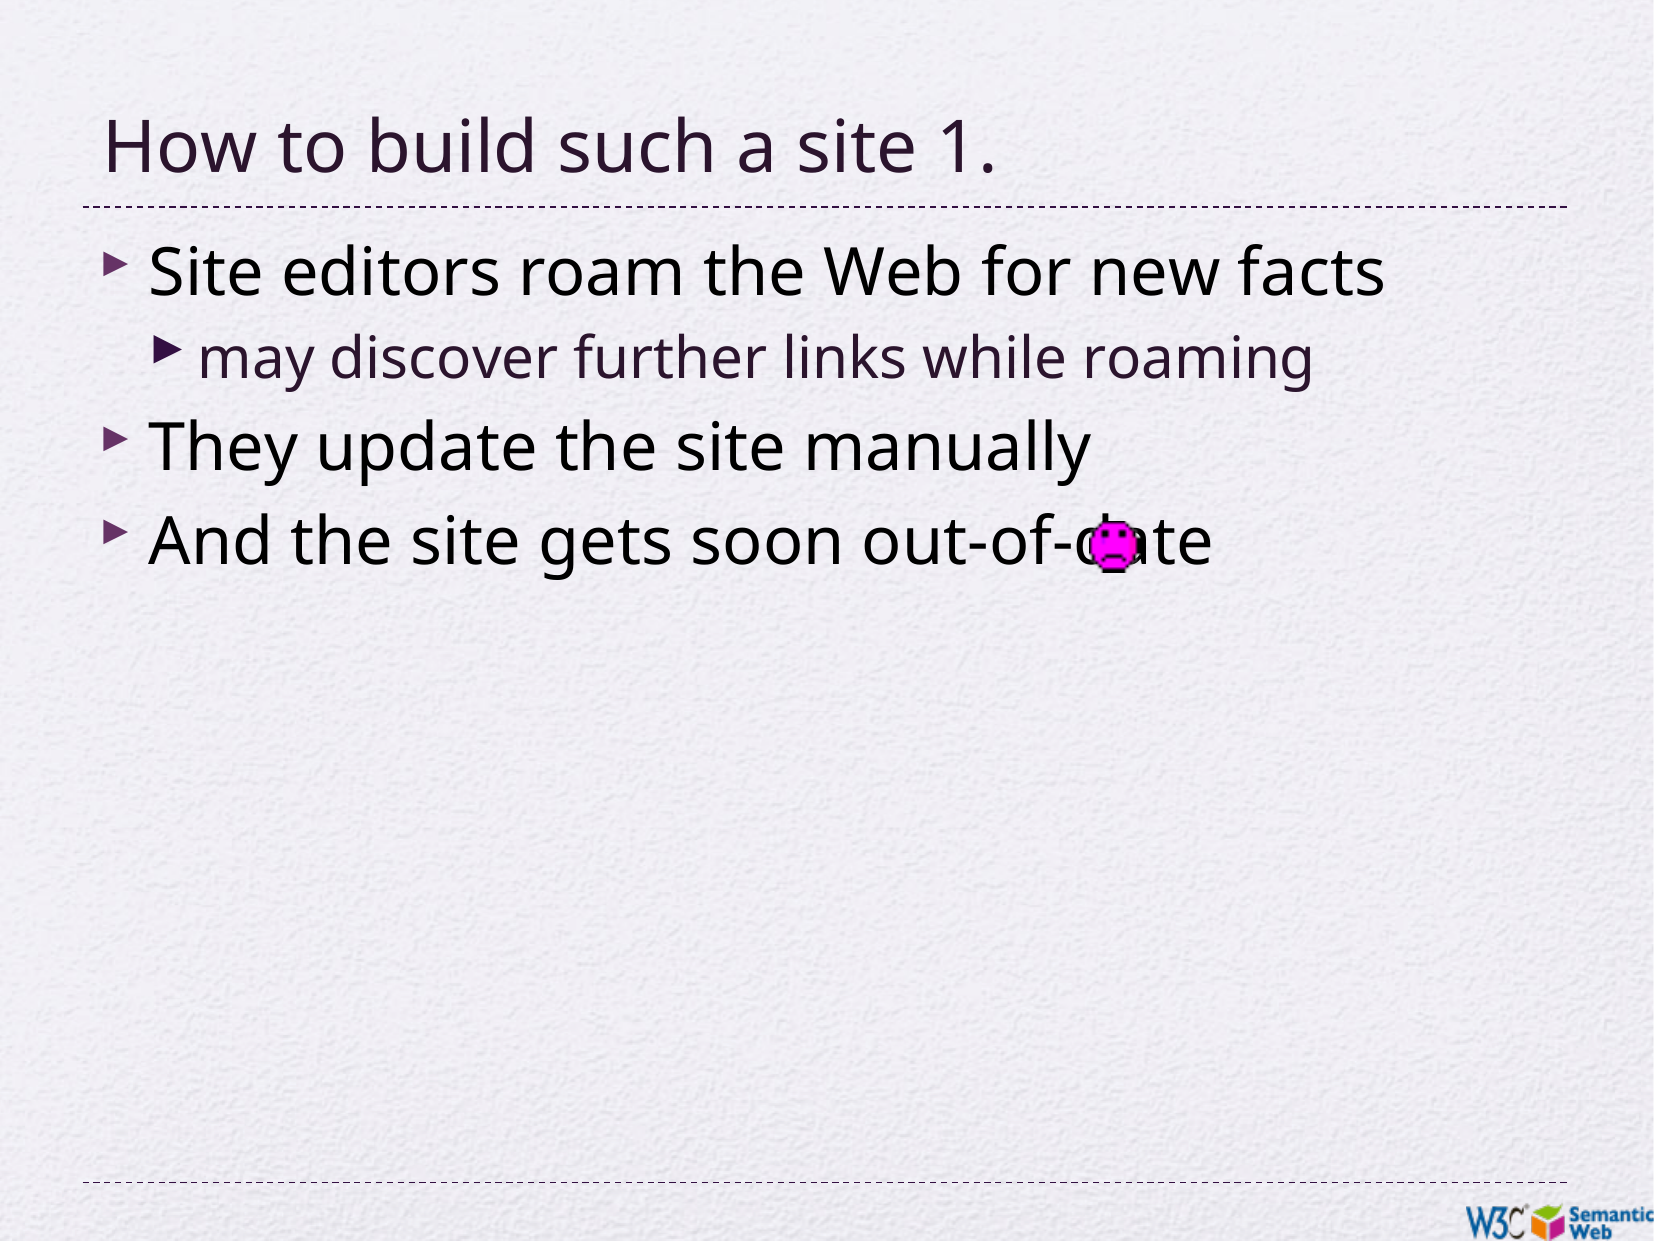

# How to build such a site 1.
Site editors roam the Web for new facts
may discover further links while roaming
They update the site manually
And the site gets soon out-of-date